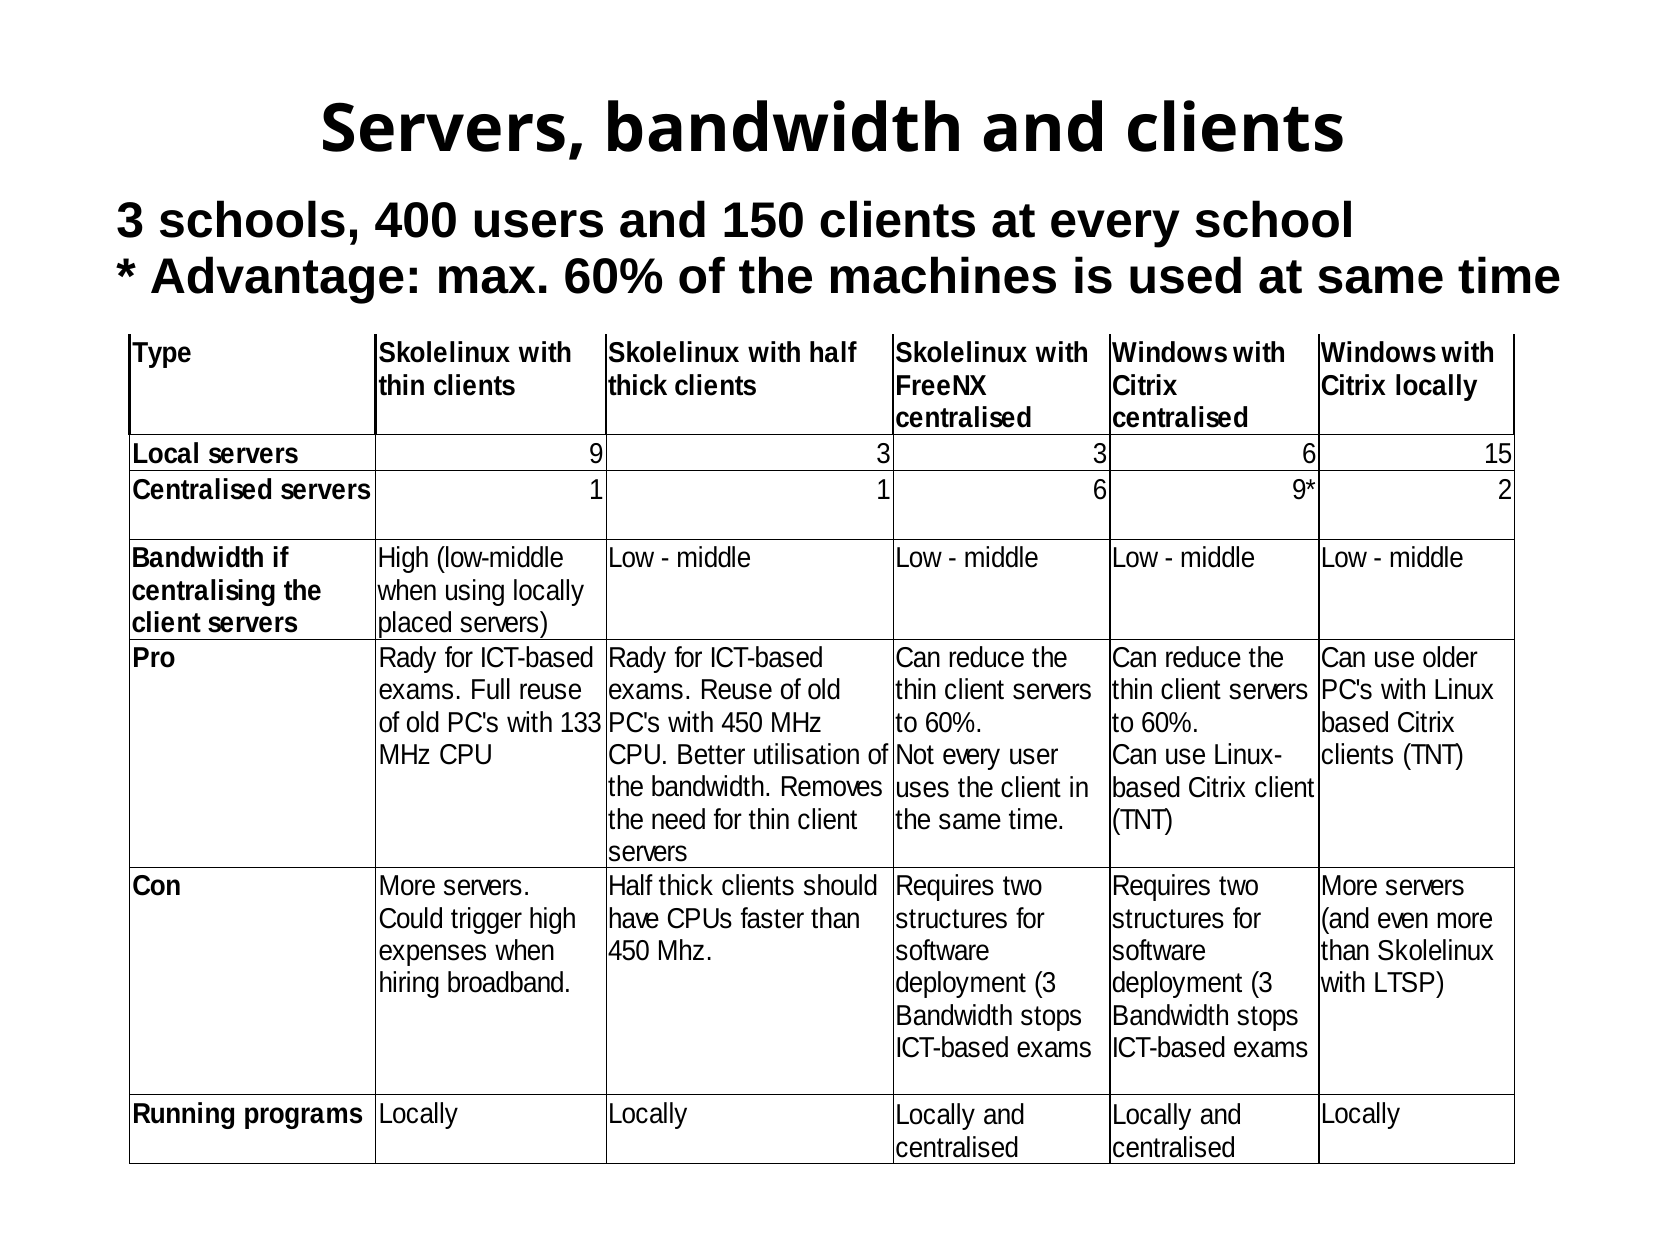

Servers, bandwidth and clients
3 schools, 400 users and 150 clients at every school
* Advantage: max. 60% of the machines is used at same time